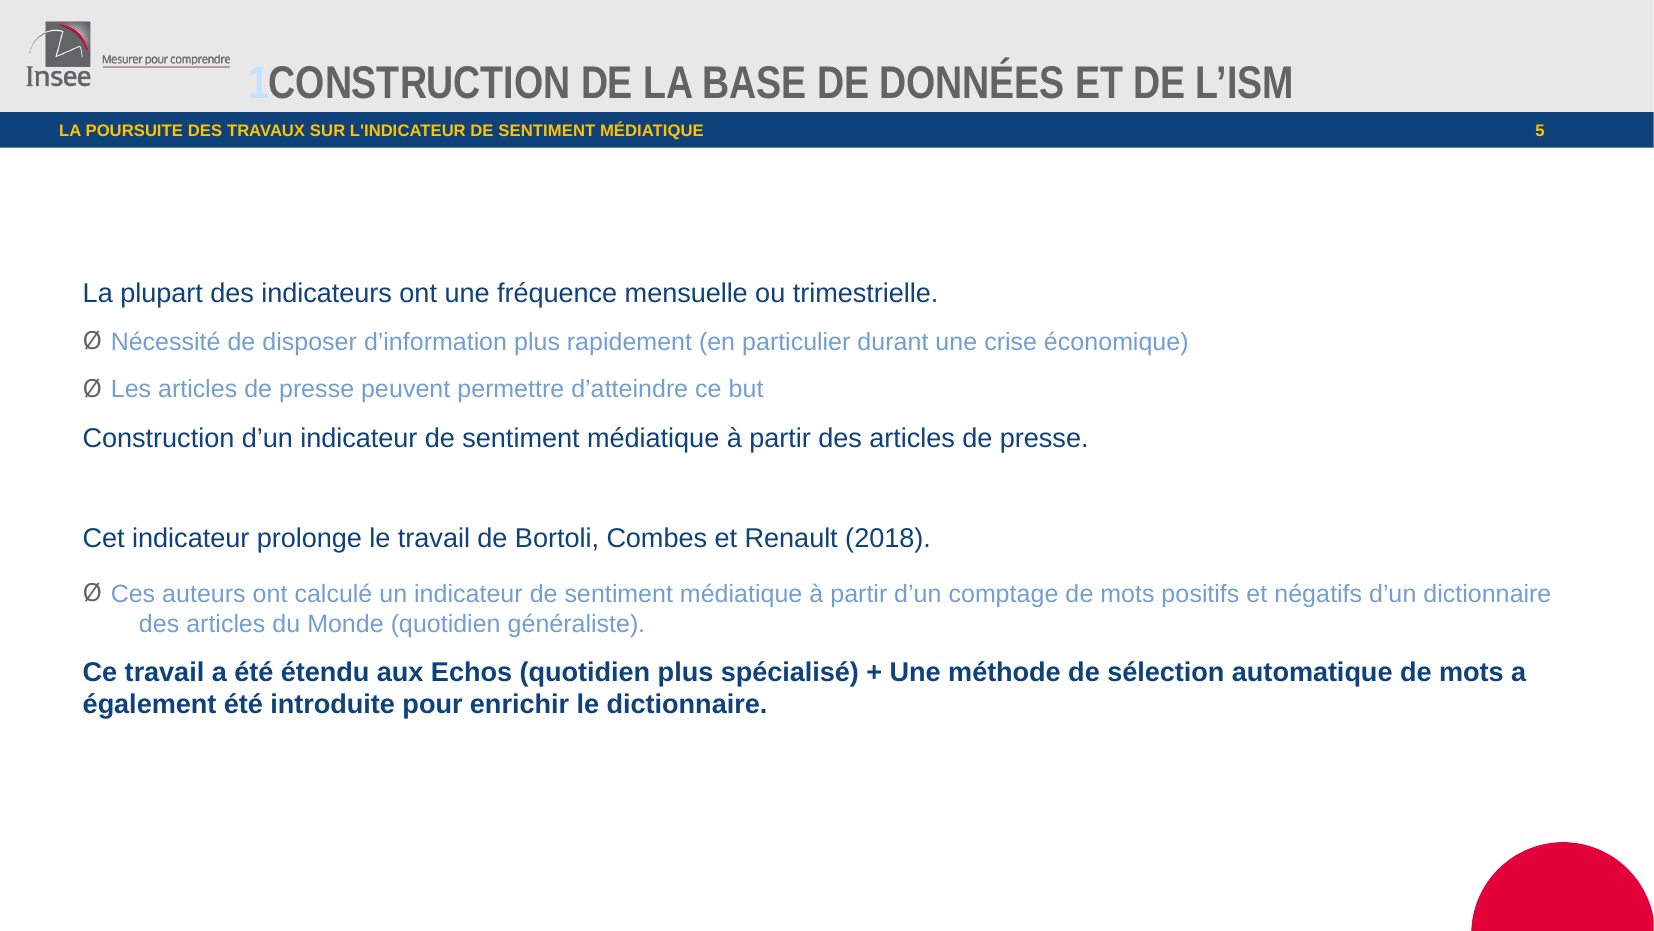

Construction de la base de données et de l’ism
La poursuite des travaux sur l'Indicateur de Sentiment Médiatique
# La plupart des indicateurs ont une fréquence mensuelle ou trimestrielle.
Nécessité de disposer d’information plus rapidement (en particulier durant une crise économique)
Les articles de presse peuvent permettre d’atteindre ce but
Construction d’un indicateur de sentiment médiatique à partir des articles de presse.
Cet indicateur prolonge le travail de Bortoli, Combes et Renault (2018).
Ces auteurs ont calculé un indicateur de sentiment médiatique à partir d’un comptage de mots positifs et négatifs d’un dictionnaire des articles du Monde (quotidien généraliste).
Ce travail a été étendu aux Echos (quotidien plus spécialisé) + Une méthode de sélection automatique de mots a également été introduite pour enrichir le dictionnaire.